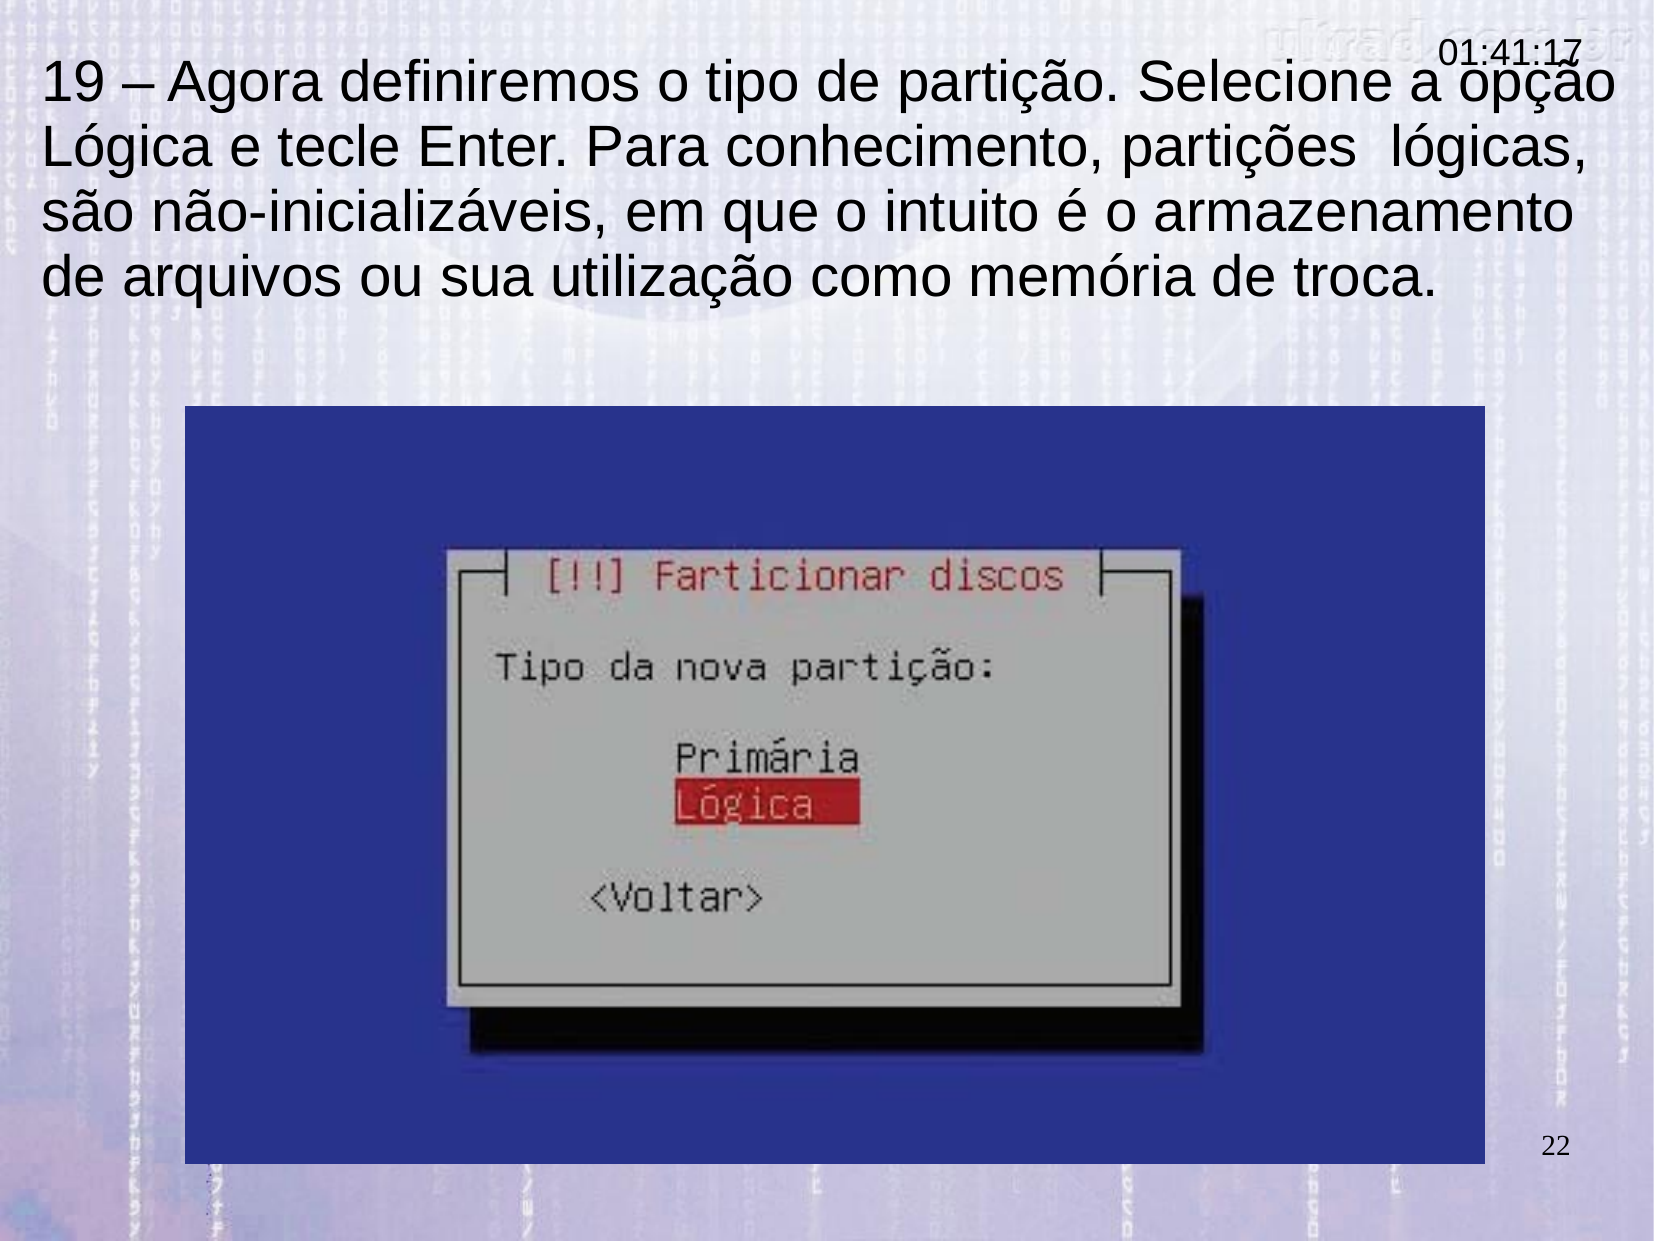

02:59:56
19 – Agora definiremos o tipo de partição. Selecione a opção Lógica e tecle Enter. Para conhecimento, partições lógicas, são não-inicializáveis, em que o intuito é o armazenamento de arquivos ou sua utilização como memória de troca.
22